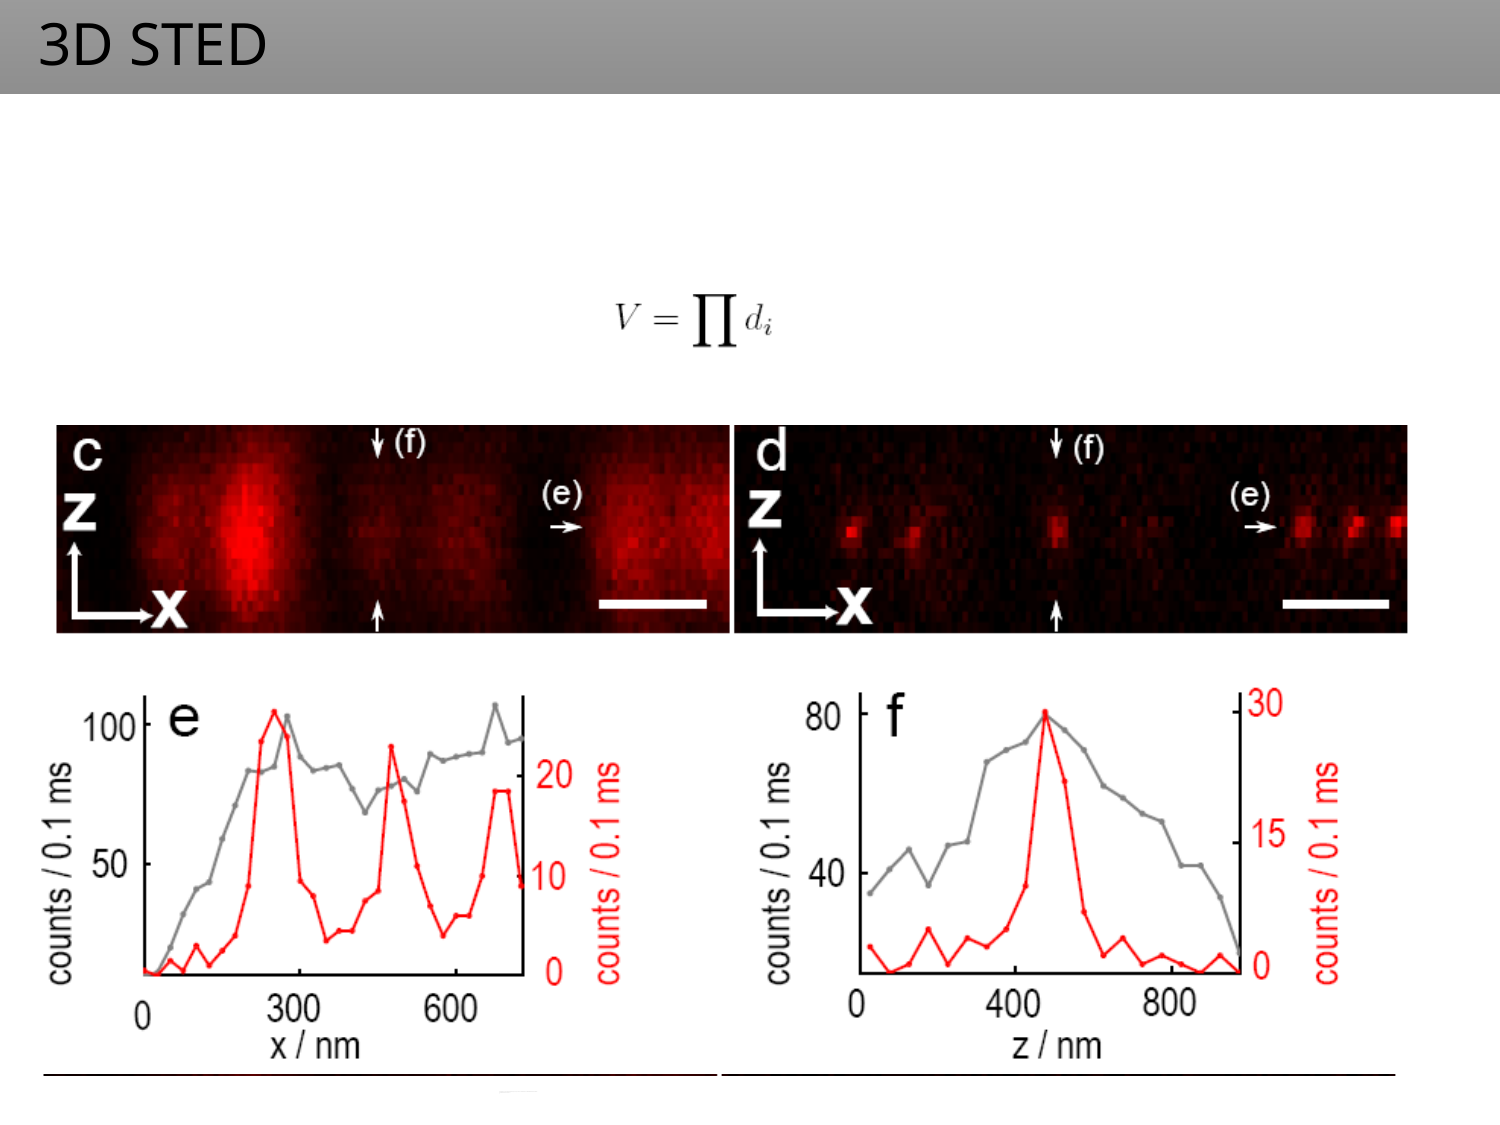

# 3D STED
The focal volume conforms to the volume of excited molecules emitting a fluorescence signal. It can therefore be defined as the volume of the ellipsoid marked off by the FWHM in each spatial direction:
where di defines the FWHM in the particular direction i = x; y; z.
0